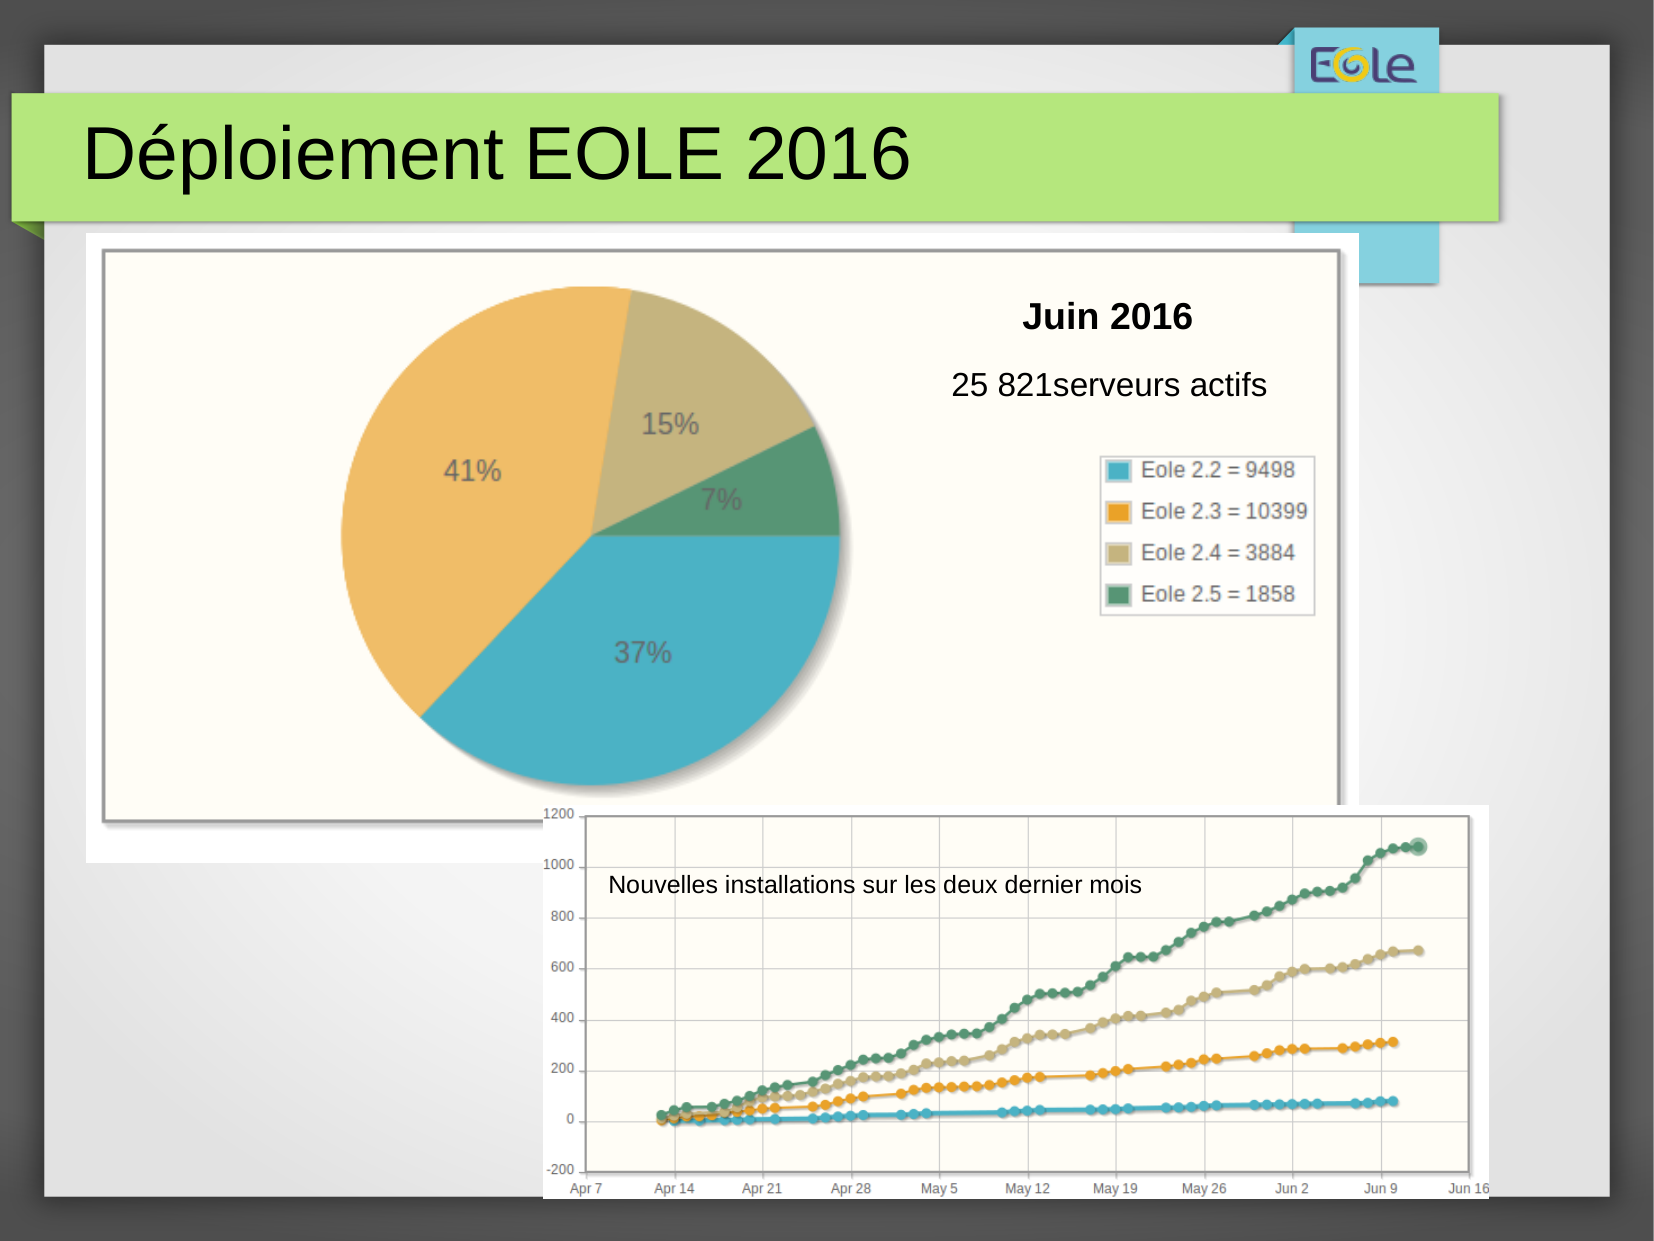

# Déploiement EOLE 2016
Juin 2016
25 821serveurs actifs
Nouvelles installations sur les deux dernier mois